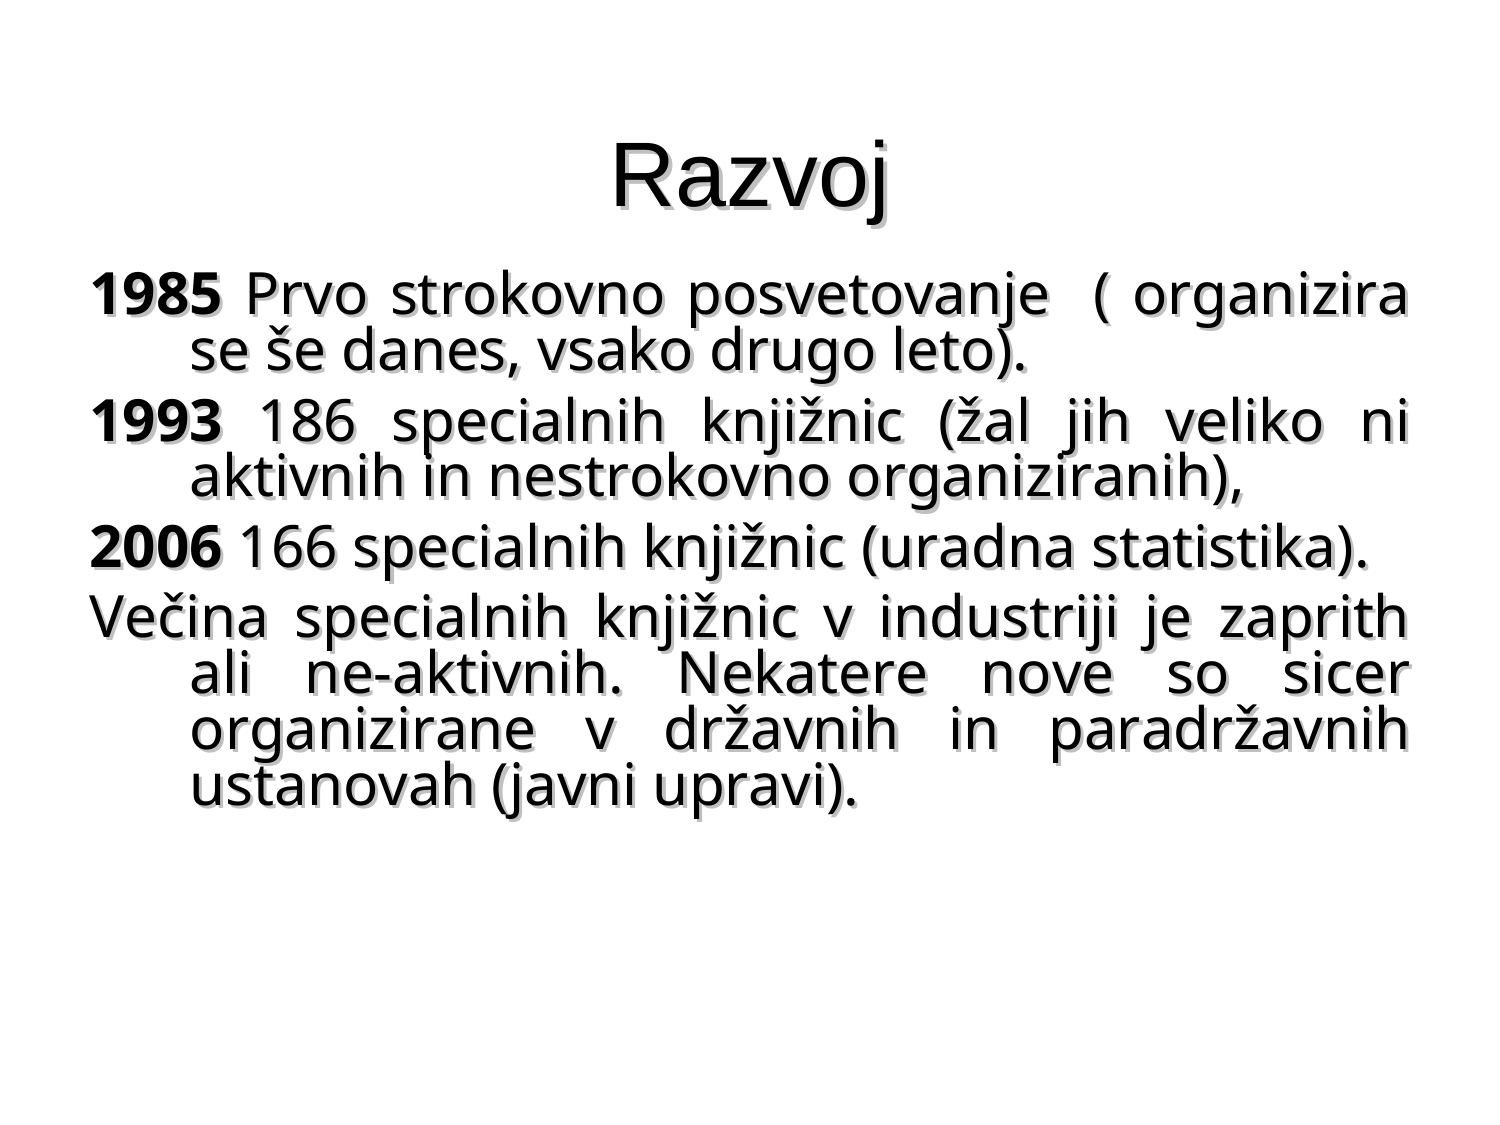

# Razvoj
1985 Prvo strokovno posvetovanje ( organizira se še danes, vsako drugo leto).
1993 186 specialnih knjižnic (žal jih veliko ni aktivnih in nestrokovno organiziranih),
2006 166 specialnih knjižnic (uradna statistika).
Večina specialnih knjižnic v industriji je zaprith ali ne-aktivnih. Nekatere nove so sicer organizirane v državnih in paradržavnih ustanovah (javni upravi).
5
Primoz Juznic, University of Ljubljana, Faculty of Arts, Department of Library and Information Science and Book Studies, Slovenia